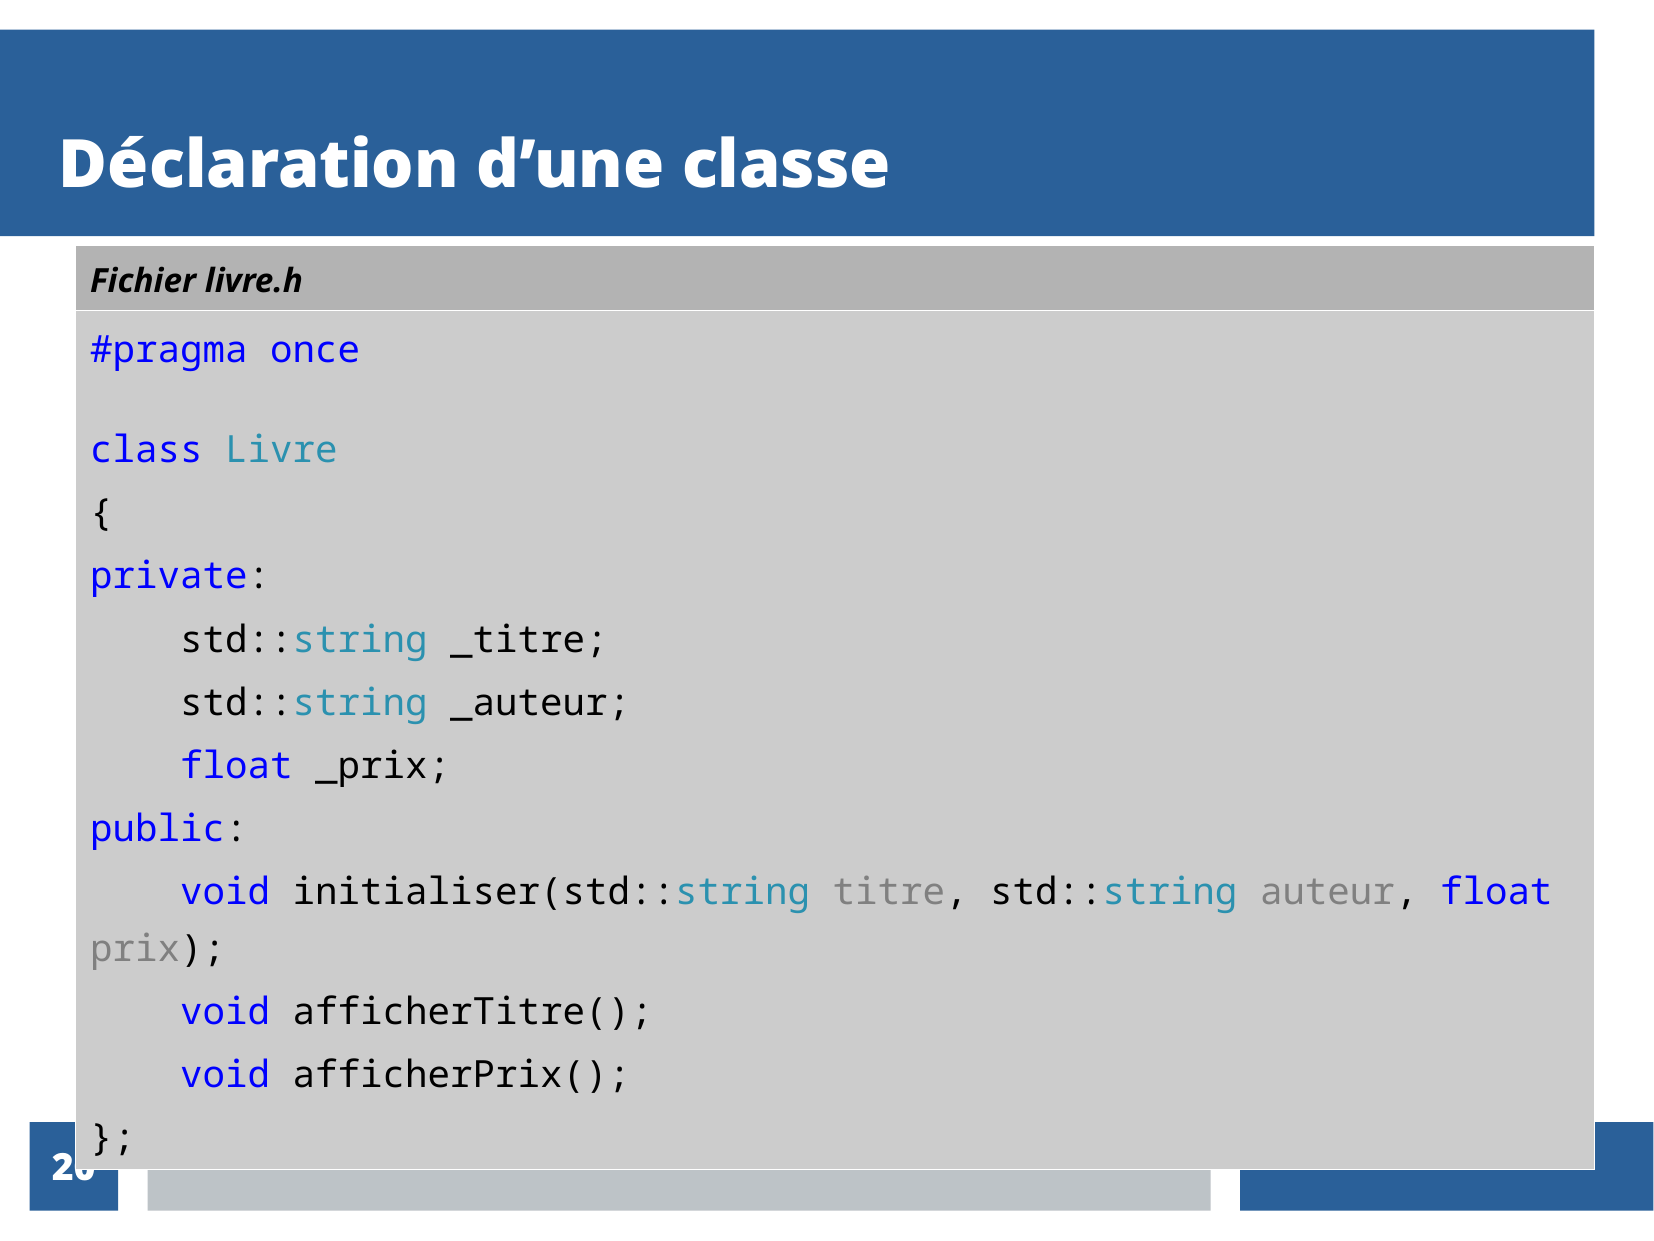

# Déclaration d’une classe
| Fichier livre.h |
| --- |
| #pragma once class Livre { private: std::string \_titre; std::string \_auteur; float \_prix; public: void initialiser(std::string titre, std::string auteur, float prix); void afficherTitre(); void afficherPrix(); }; |
20